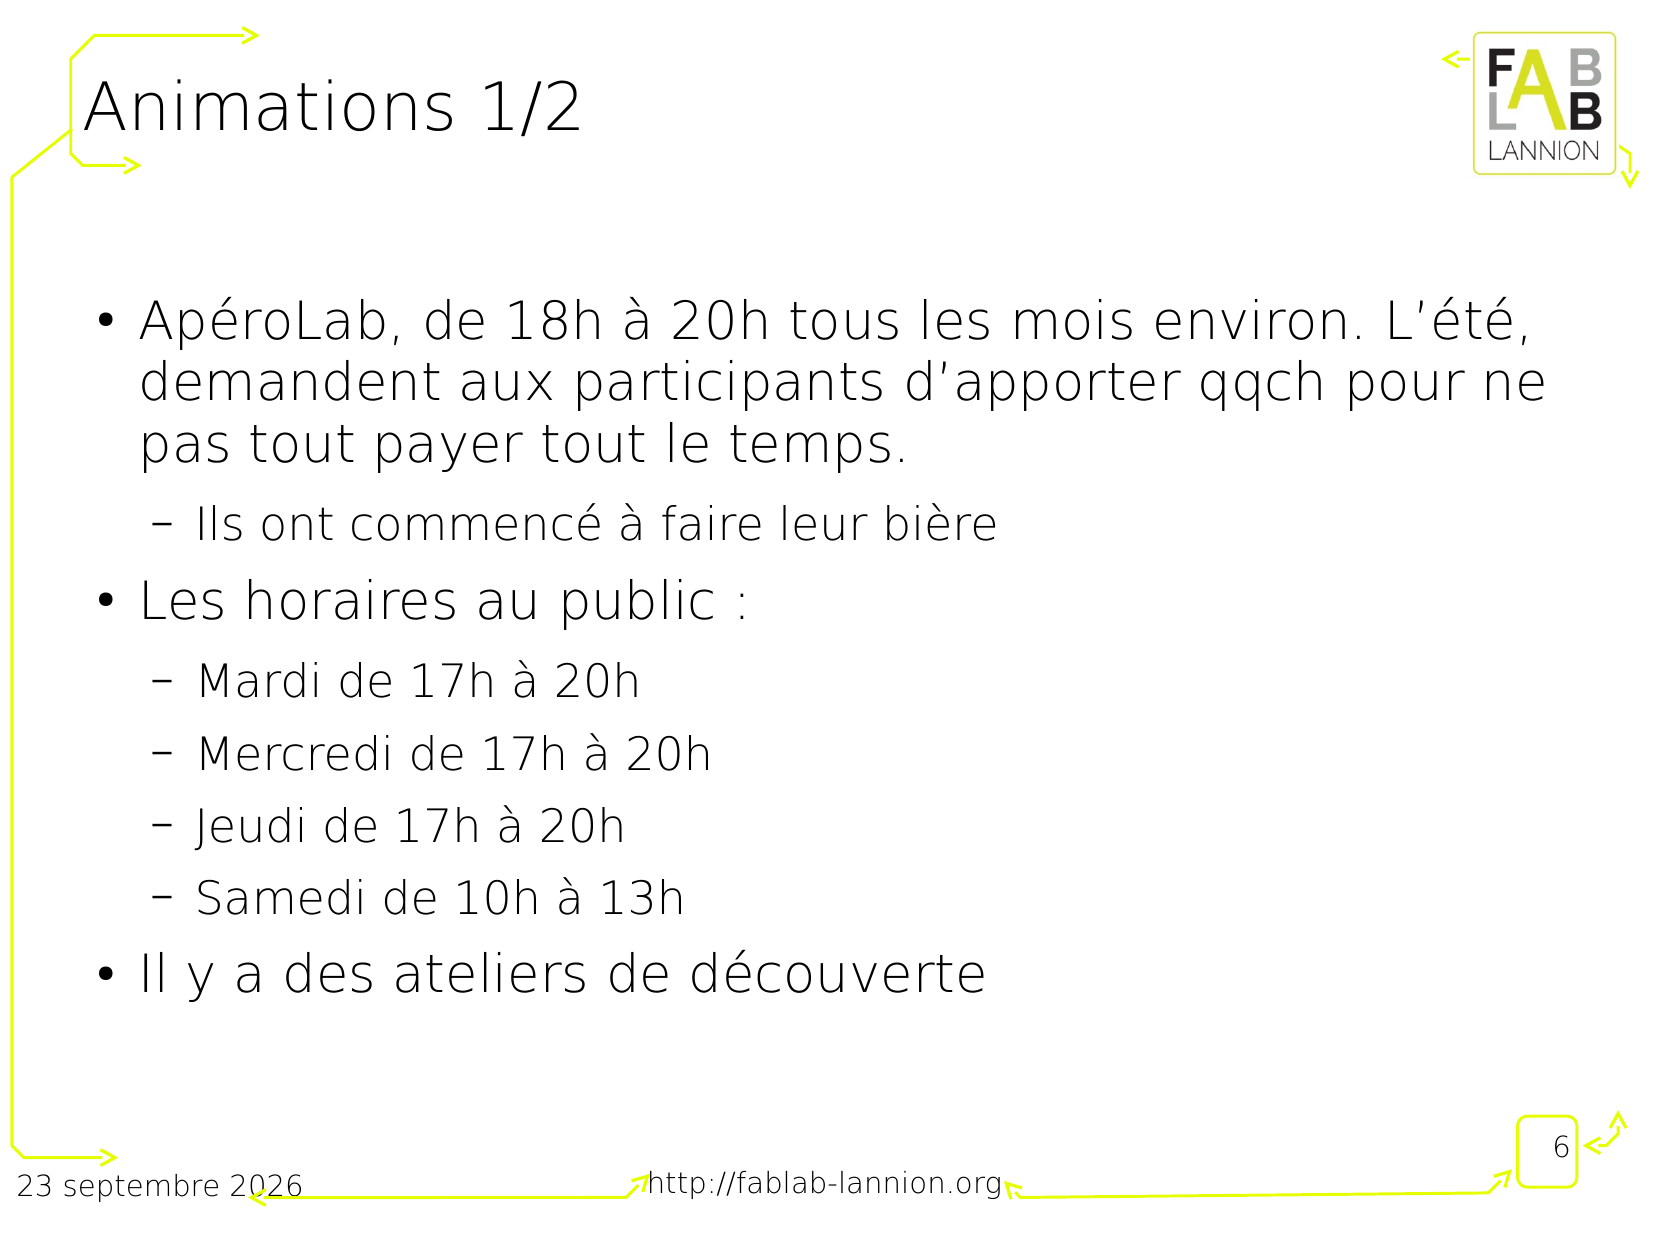

# Animations 1/2
ApéroLab, de 18h à 20h tous les mois environ. L’été, demandent aux participants d’apporter qqch pour ne pas tout payer tout le temps.
Ils ont commencé à faire leur bière
Les horaires au public :
Mardi de 17h à 20h
Mercredi de 17h à 20h
Jeudi de 17h à 20h
Samedi de 10h à 13h
Il y a des ateliers de découverte
6